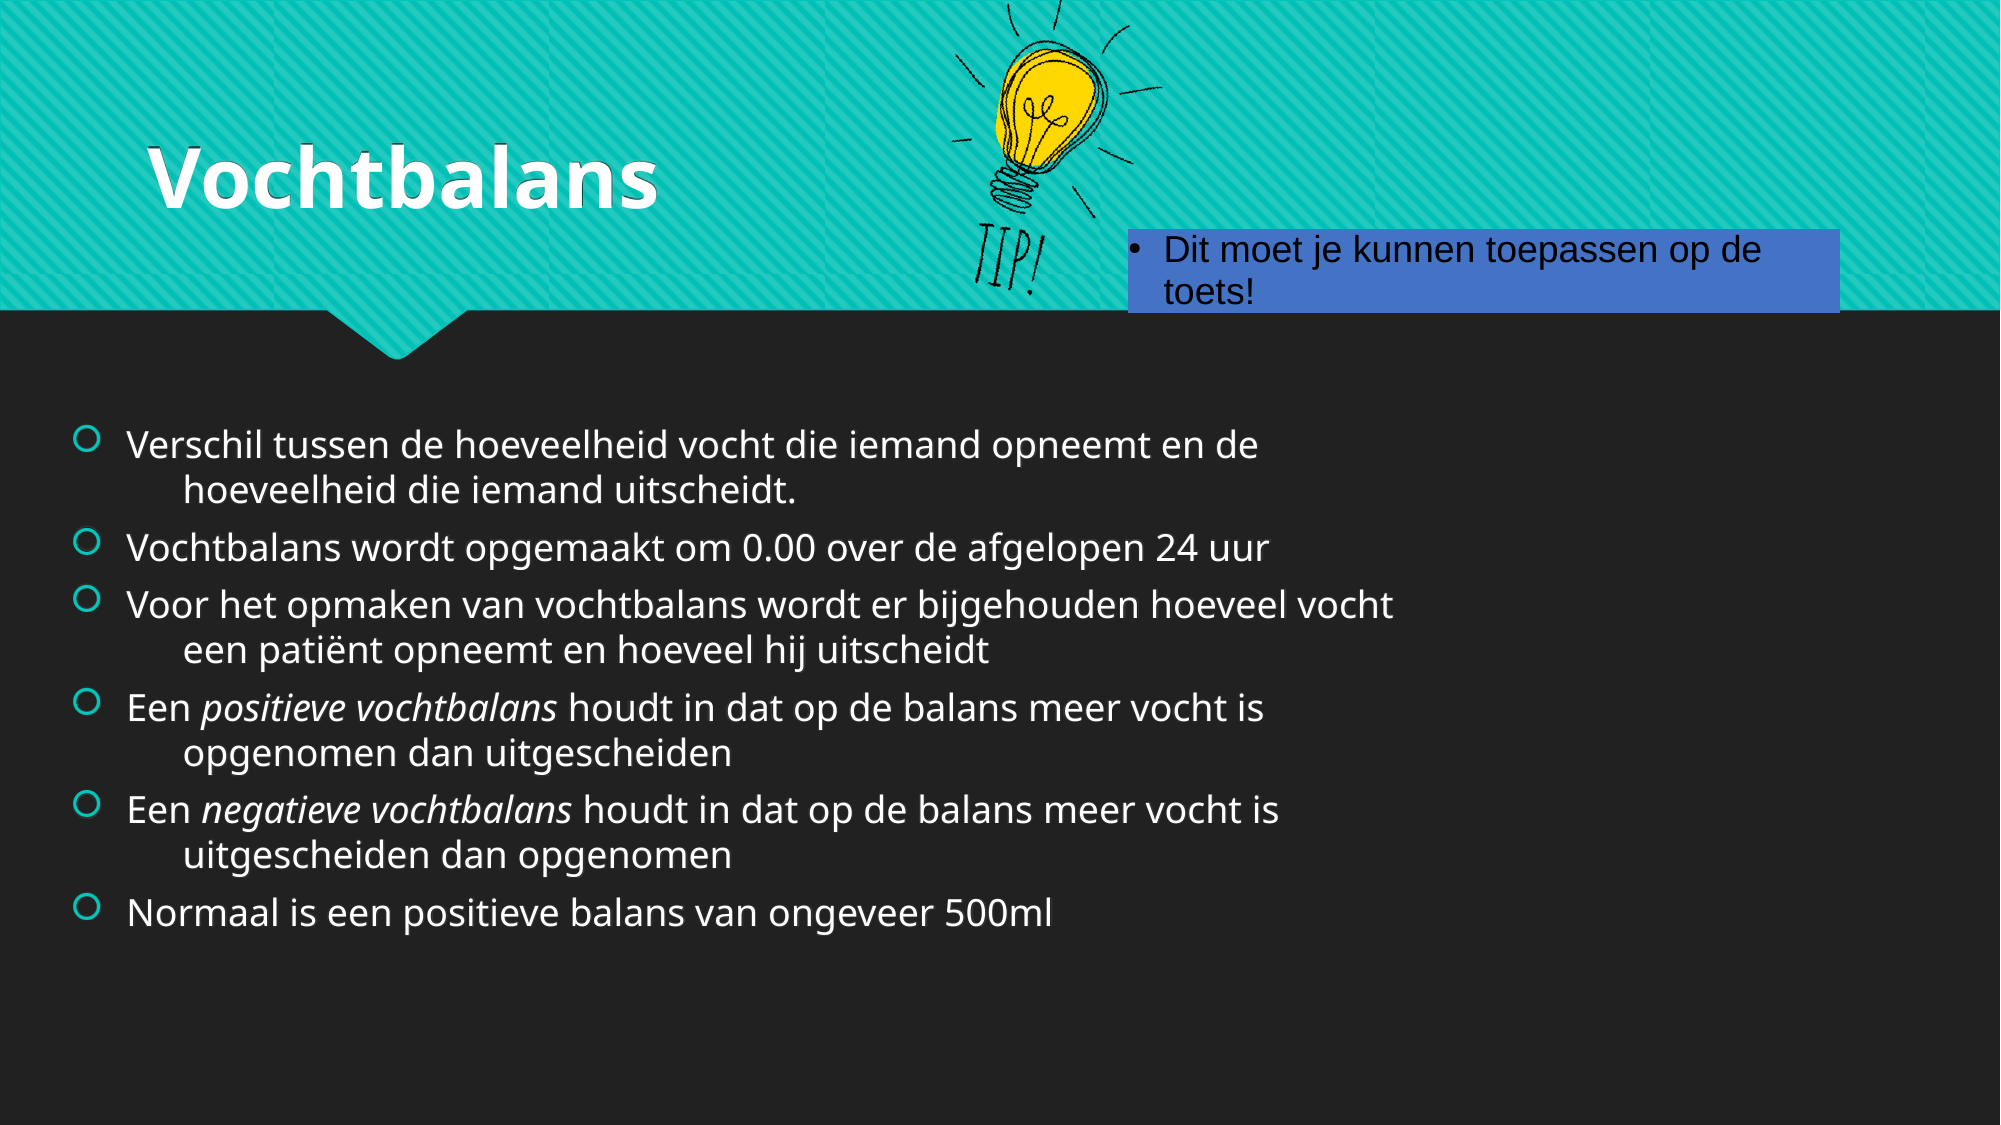

# Vochtbalans
| Dit moet je kunnen toepassen op de toets! |
| --- |
Verschil tussen de hoeveelheid vocht die iemand opneemt en de hoeveelheid die iemand uitscheidt.
Vochtbalans wordt opgemaakt om 0.00 over de afgelopen 24 uur
Voor het opmaken van vochtbalans wordt er bijgehouden hoeveel vocht een patiënt opneemt en hoeveel hij uitscheidt
Een positieve vochtbalans houdt in dat op de balans meer vocht is opgenomen dan uitgescheiden
Een negatieve vochtbalans houdt in dat op de balans meer vocht is uitgescheiden dan opgenomen
Normaal is een positieve balans van ongeveer 500ml